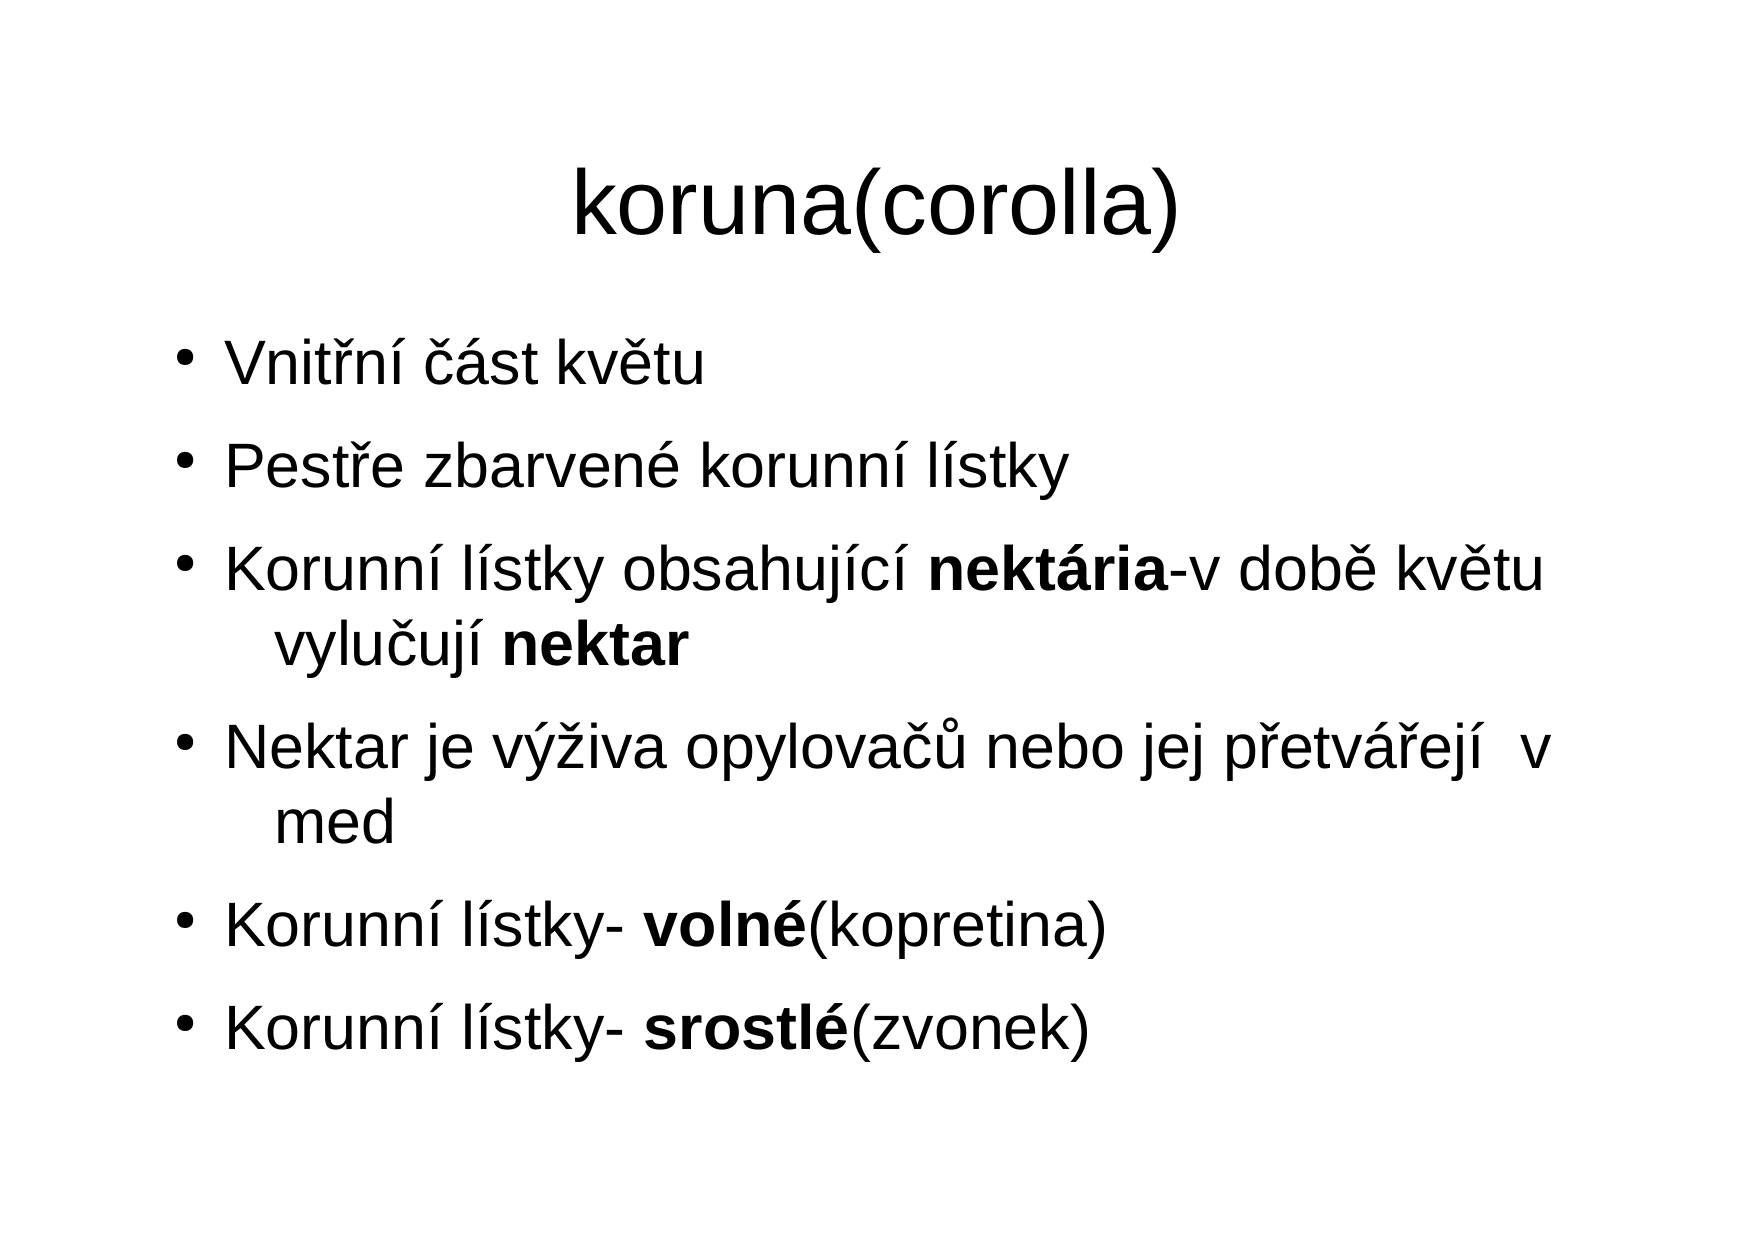

# koruna(corolla)
Vnitřní část květu
Pestře zbarvené korunní lístky
Korunní lístky obsahující nektária-v době květu vylučují nektar
Nektar je výživa opylovačů nebo jej přetvářejí v med
Korunní lístky- volné(kopretina)
Korunní lístky- srostlé(zvonek)